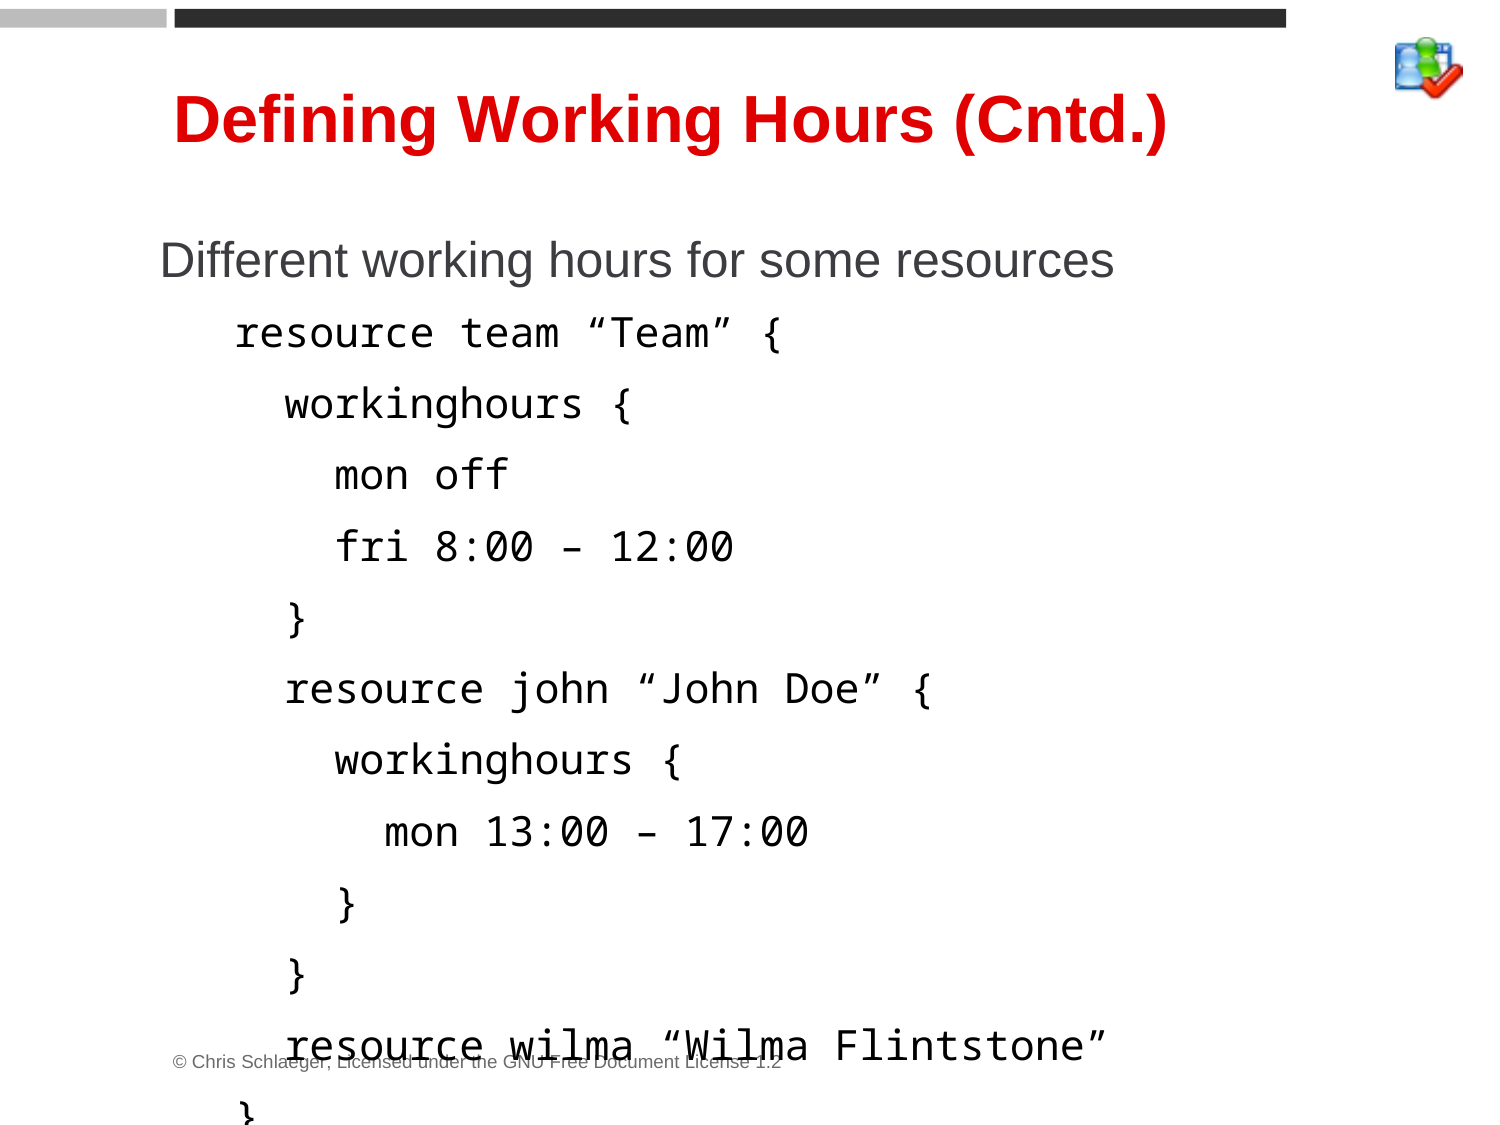

# Defining Working Hours (Cntd.)
Different working hours for some resources
resource team “Team” {
 workinghours {
 mon off
 fri 8:00 – 12:00
 }
 resource john “John Doe” {
 workinghours {
 mon 13:00 – 17:00
 }
 }
 resource wilma “Wilma Flintstone”
}